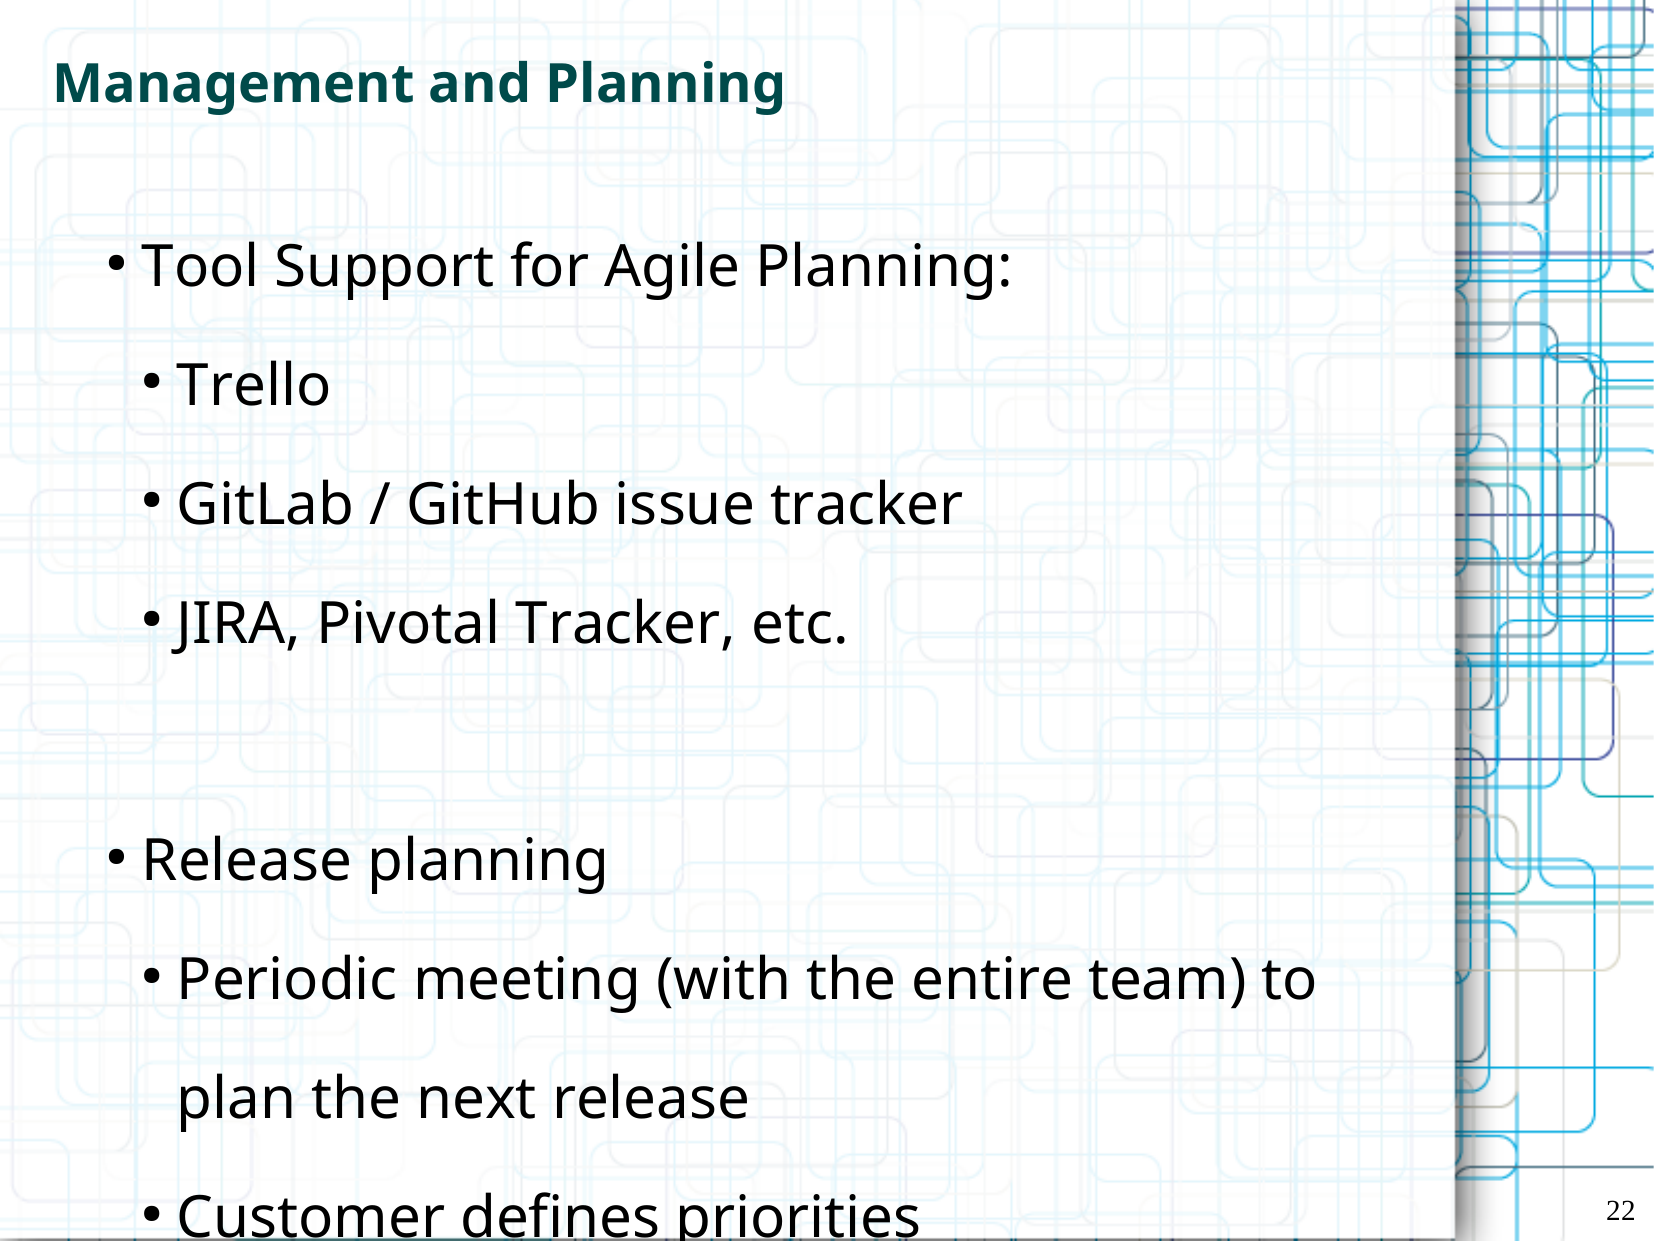

Management and Planning
 Tool Support for Agile Planning:
Trello
GitLab / GitHub issue tracker
JIRA, Pivotal Tracker, etc.
 Release planning
Periodic meeting (with the entire team) to plan the next release
Customer defines priorities
Developers define development costs
22